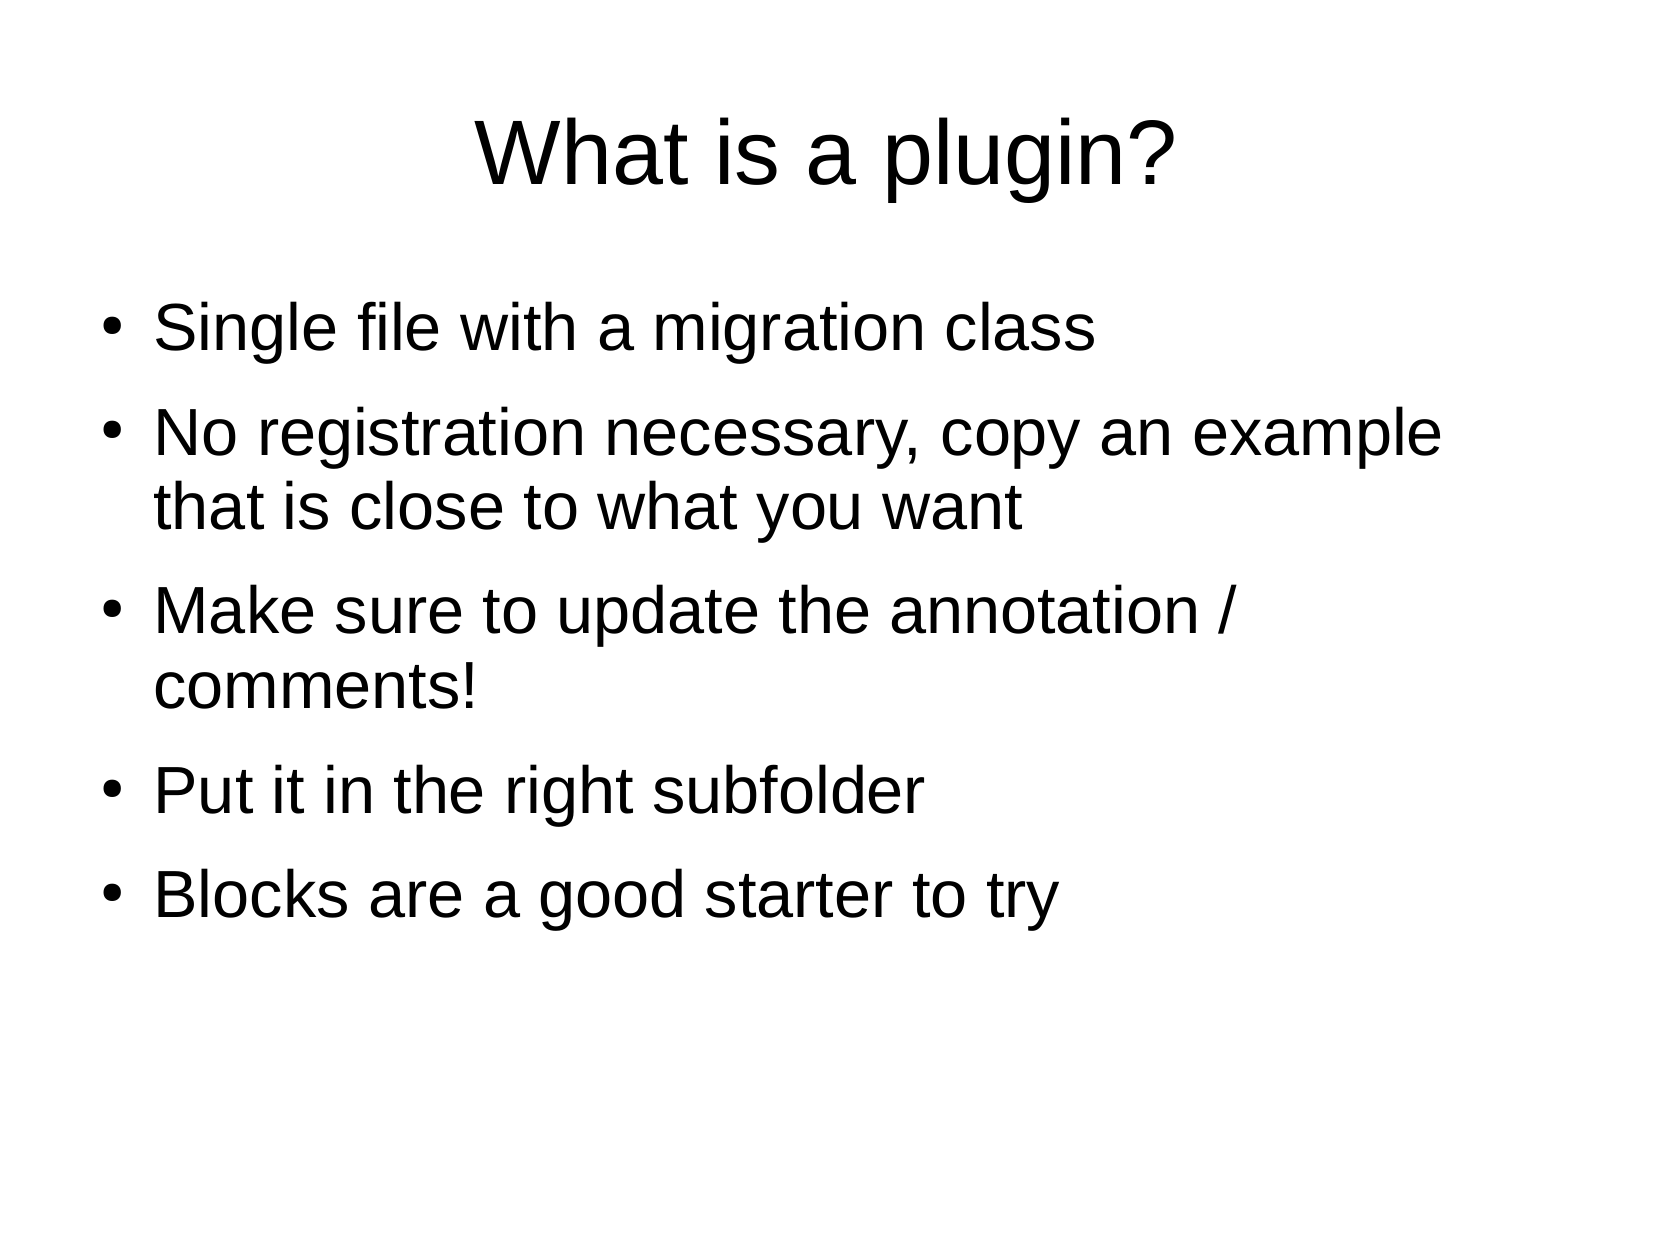

# What is a plugin?
Single file with a migration class
No registration necessary, copy an example that is close to what you want
Make sure to update the annotation / comments!
Put it in the right subfolder
Blocks are a good starter to try